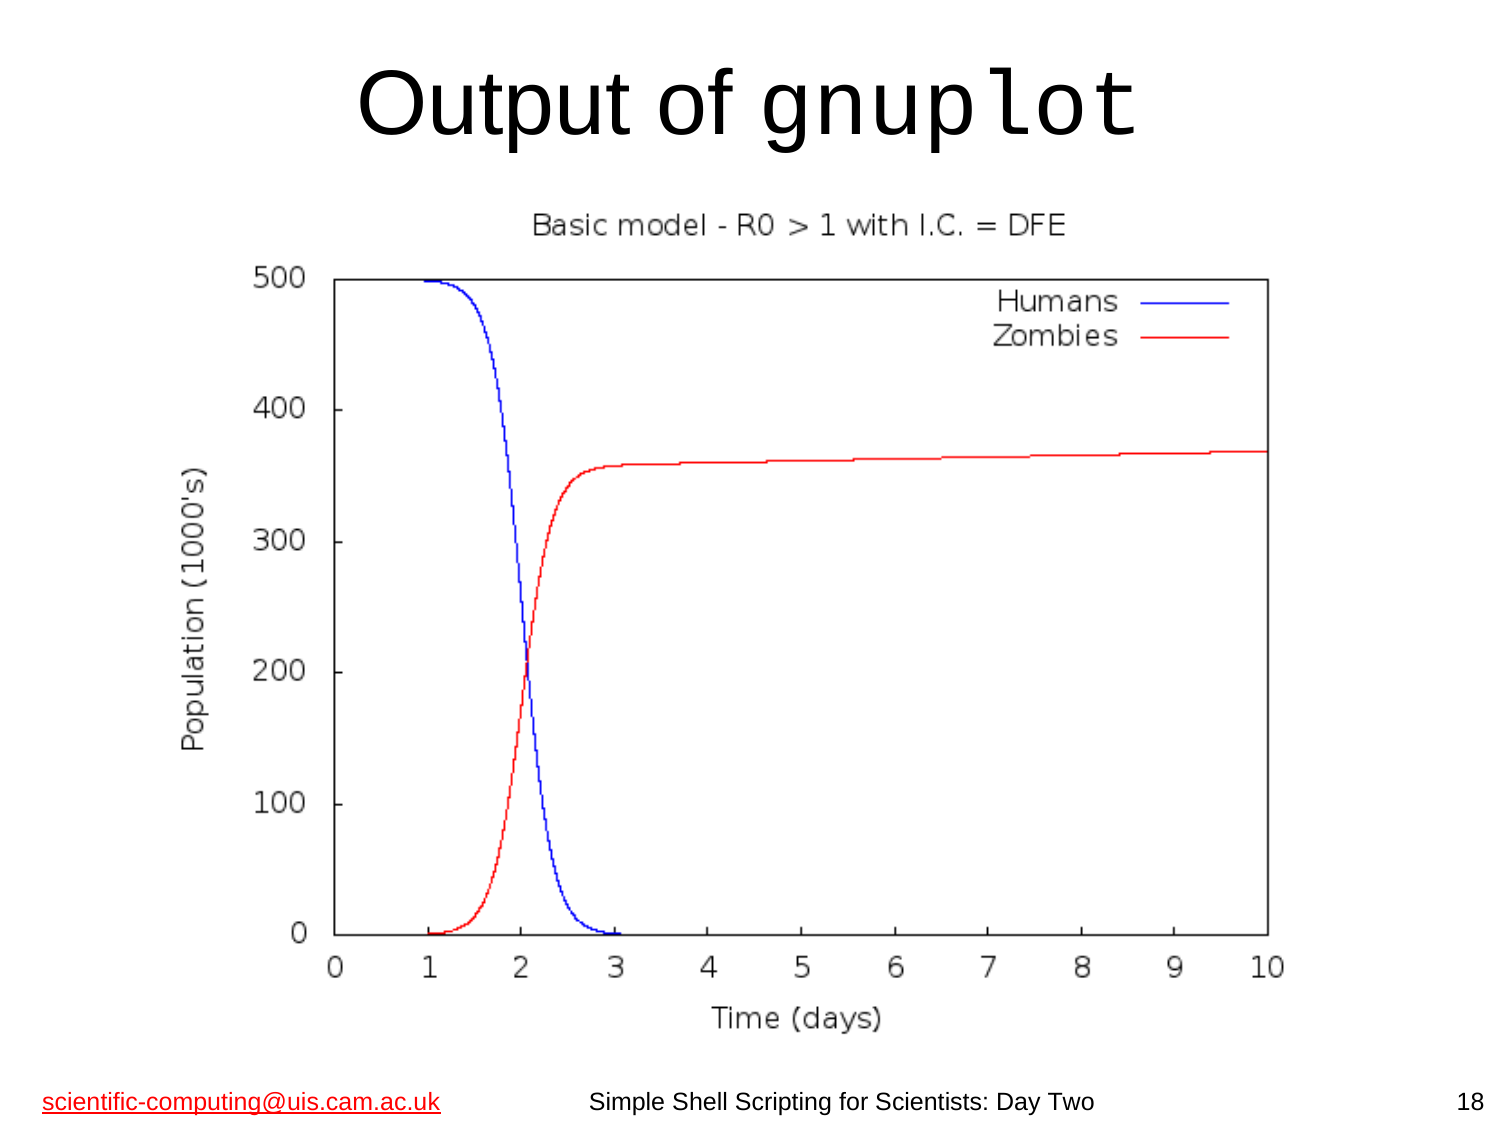

# Output of gnuplot
escience-support@ucs.cam.ac.uk	Simple Shell Scripting for Scientists: Day Two
18